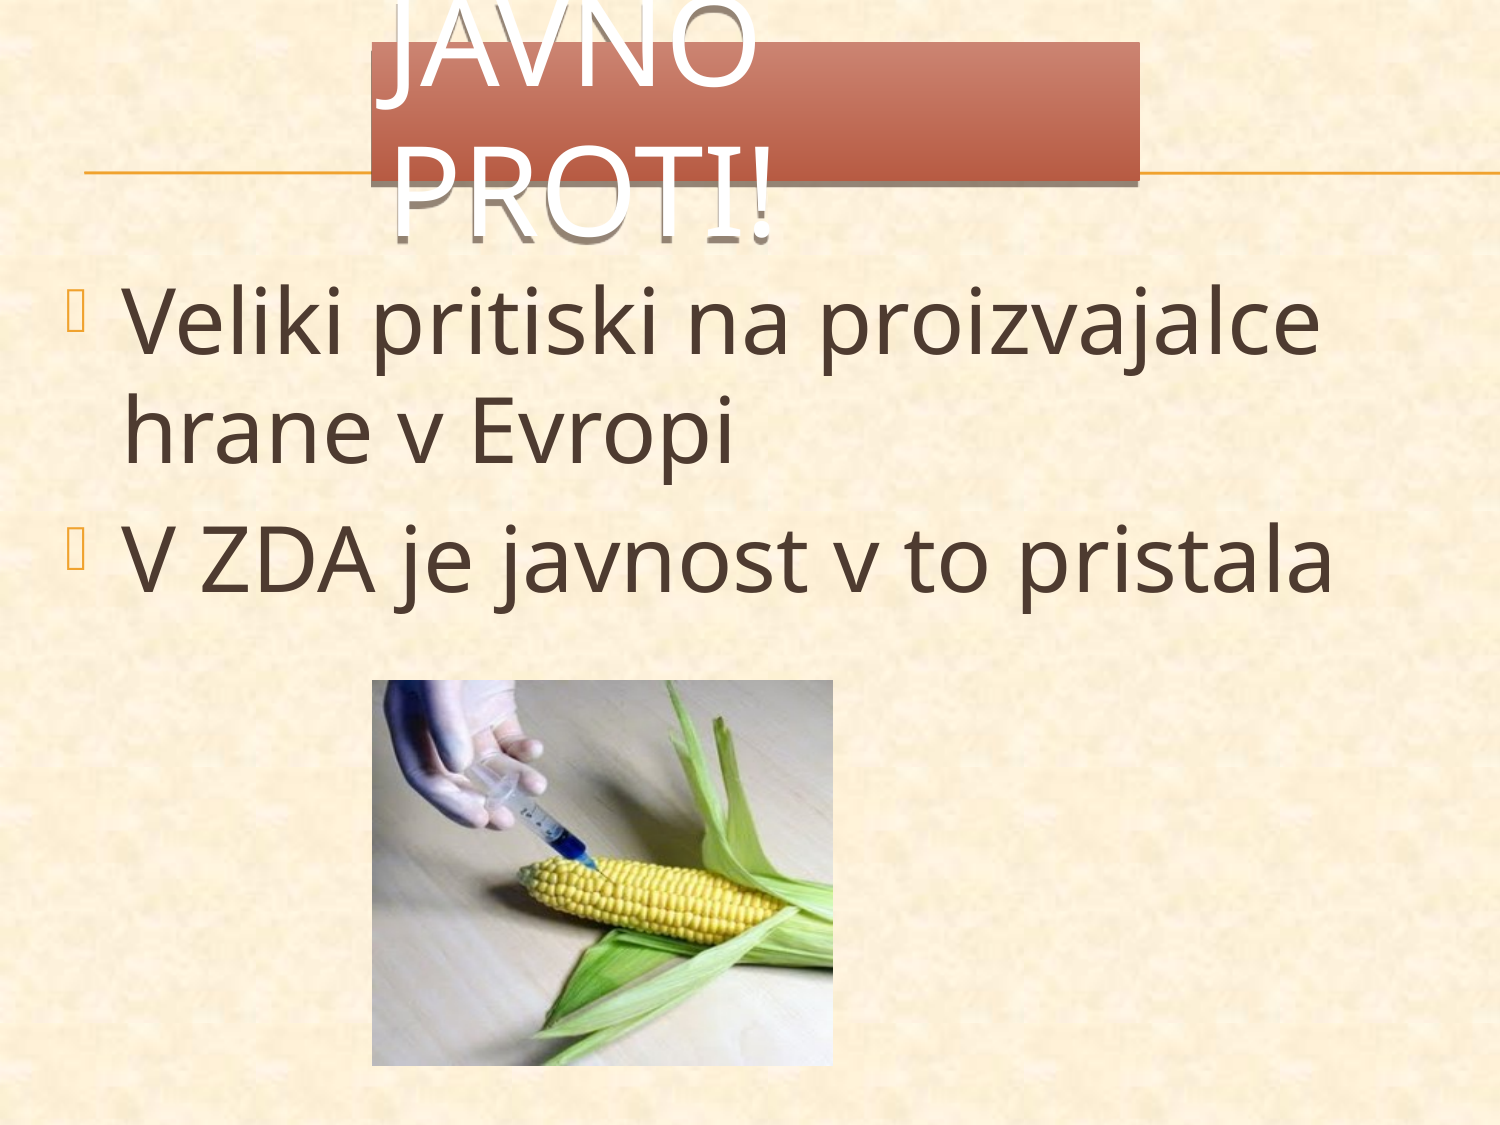

# Javno proti!
Veliki pritiski na proizvajalce hrane v Evropi
V ZDA je javnost v to pristala